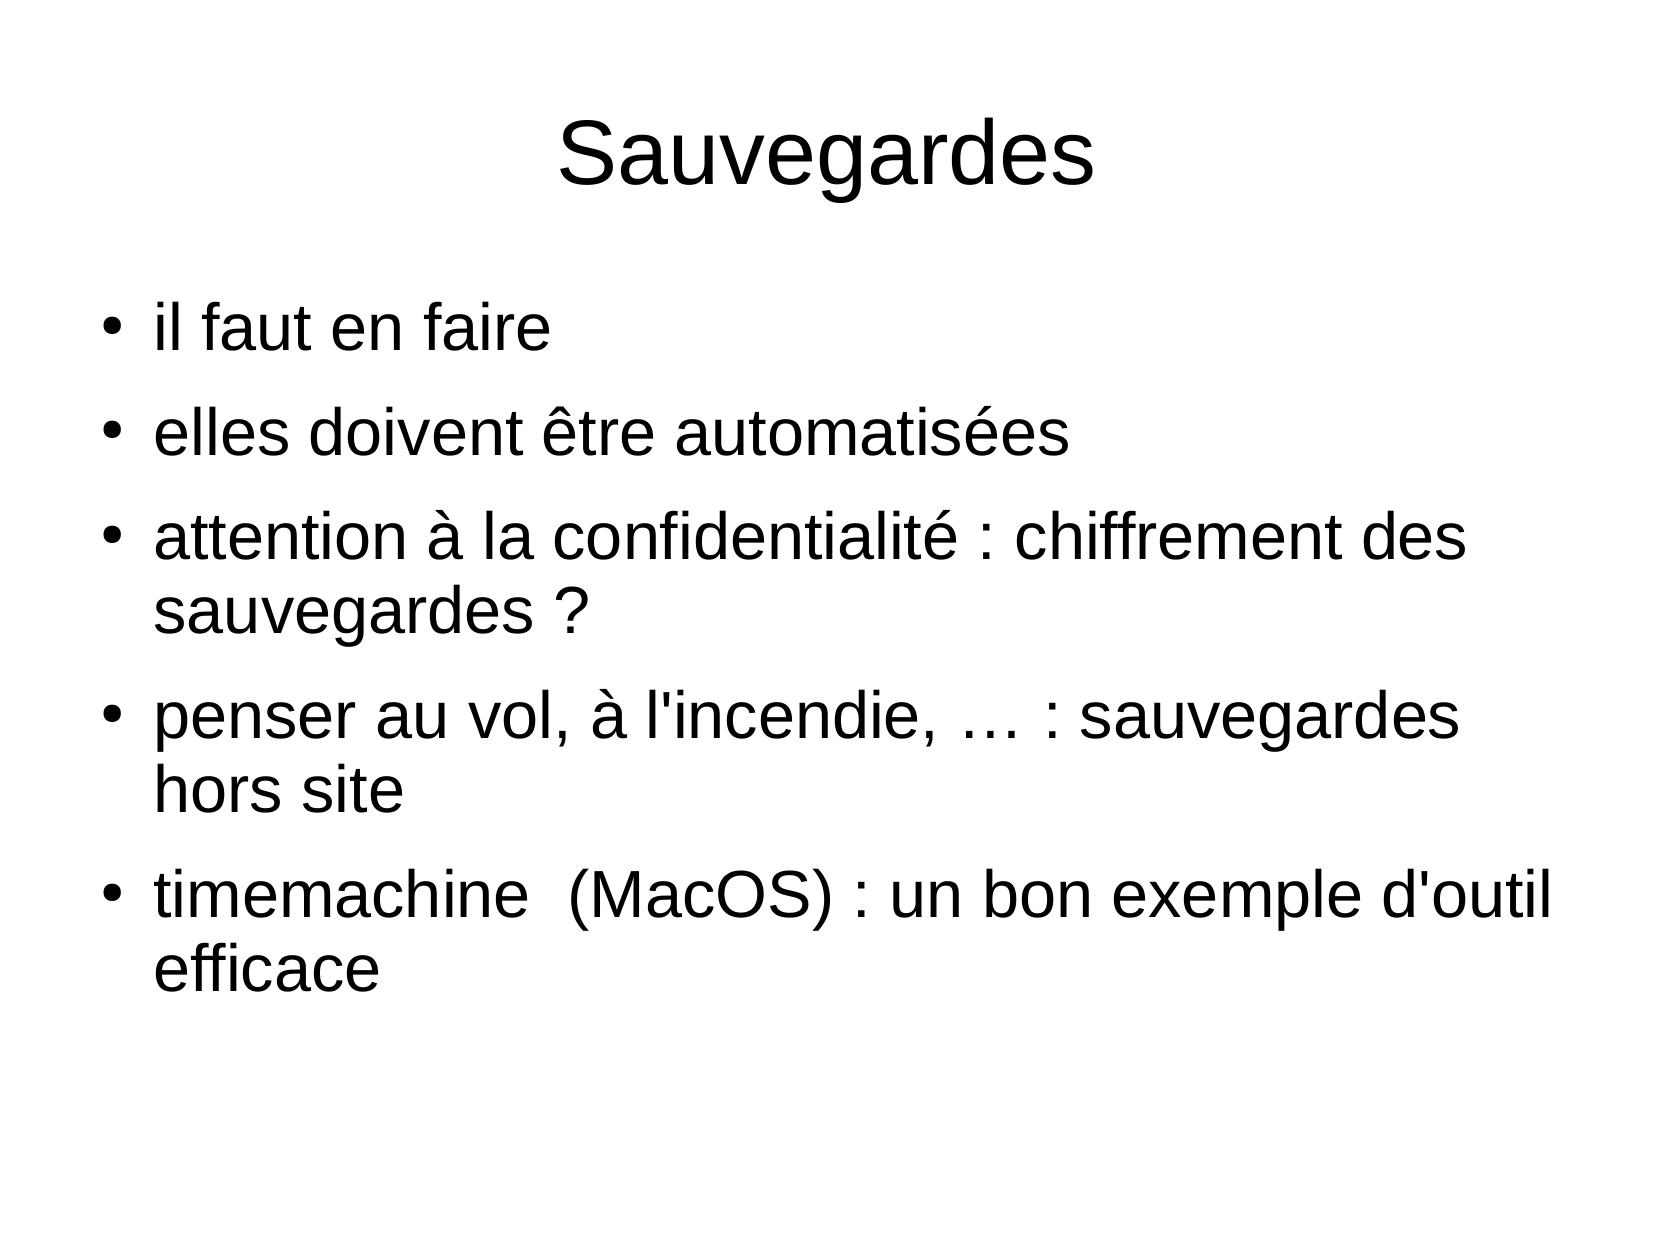

# Sauvegardes
il faut en faire
elles doivent être automatisées
attention à la confidentialité : chiffrement des sauvegardes ?
penser au vol, à l'incendie, … : sauvegardes hors site
timemachine  (MacOS) : un bon exemple d'outil efficace